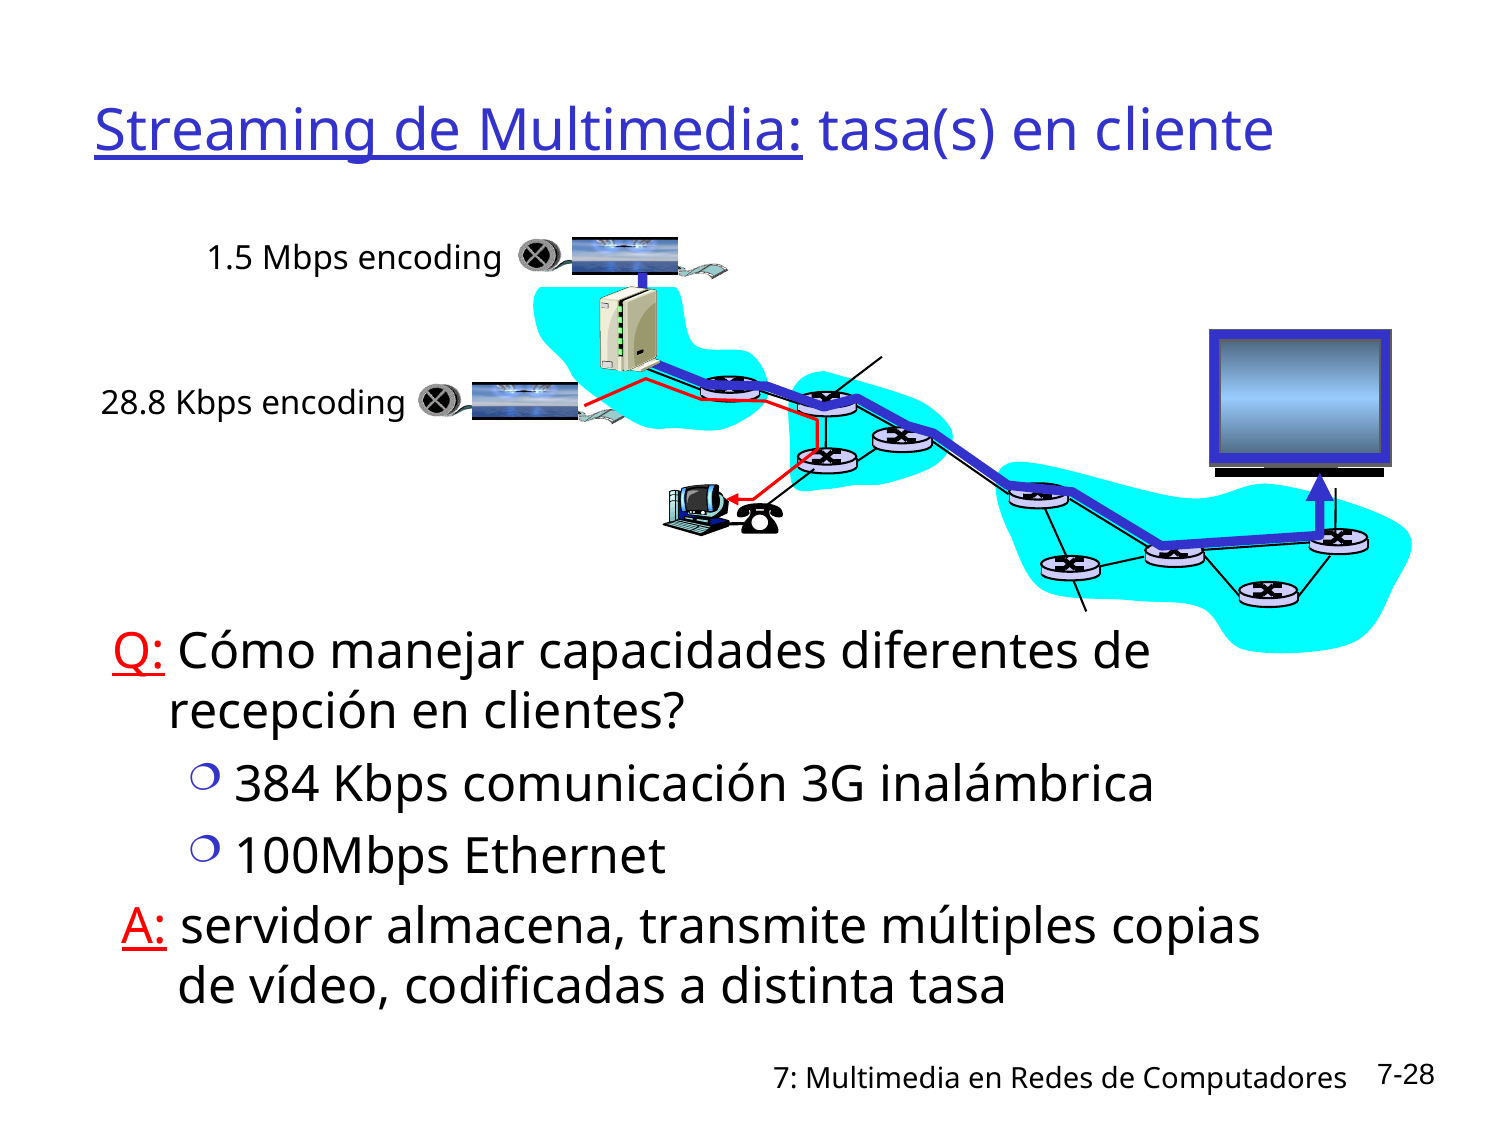

# Streaming de Multimedia: tasa(s) en cliente
1.5 Mbps encoding
28.8 Kbps encoding
Q: Cómo manejar capacidades diferentes de recepción en clientes?
384 Kbps comunicación 3G inalámbrica
100Mbps Ethernet
A: servidor almacena, transmite múltiples copias de vídeo, codificadas a distinta tasa
28